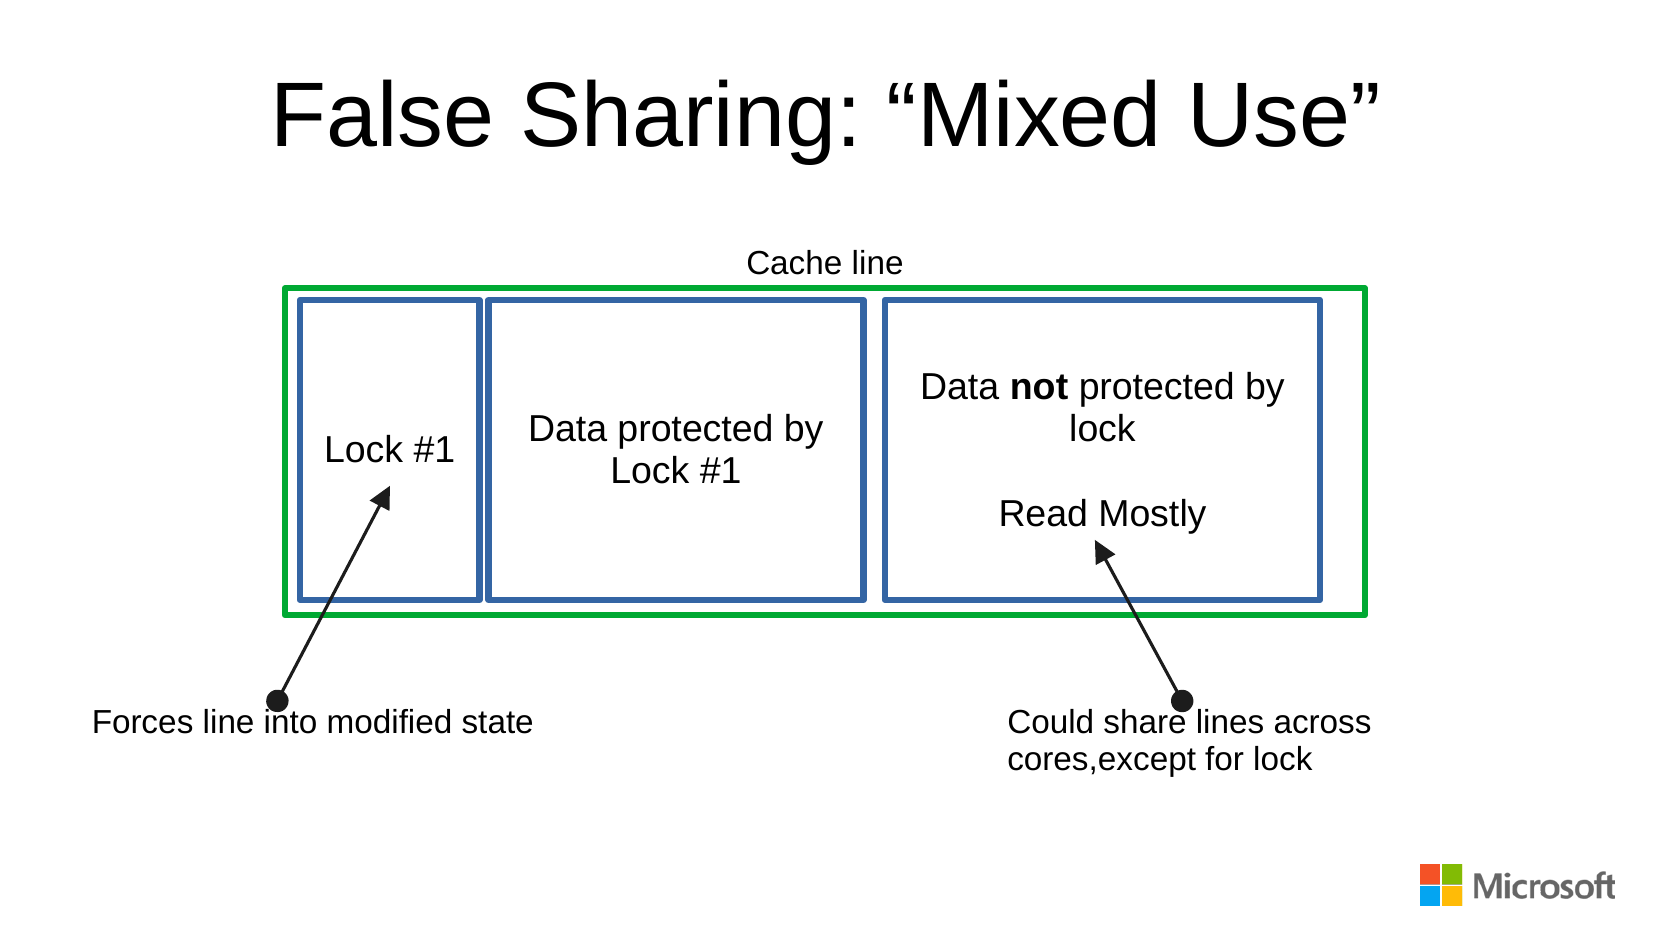

# False Sharing: “Mixed Use”
Cache line
Lock #1
Data protected by Lock #1
Data not protected by lock
Read Mostly
Forces line into modified state
Could share lines across cores,except for lock